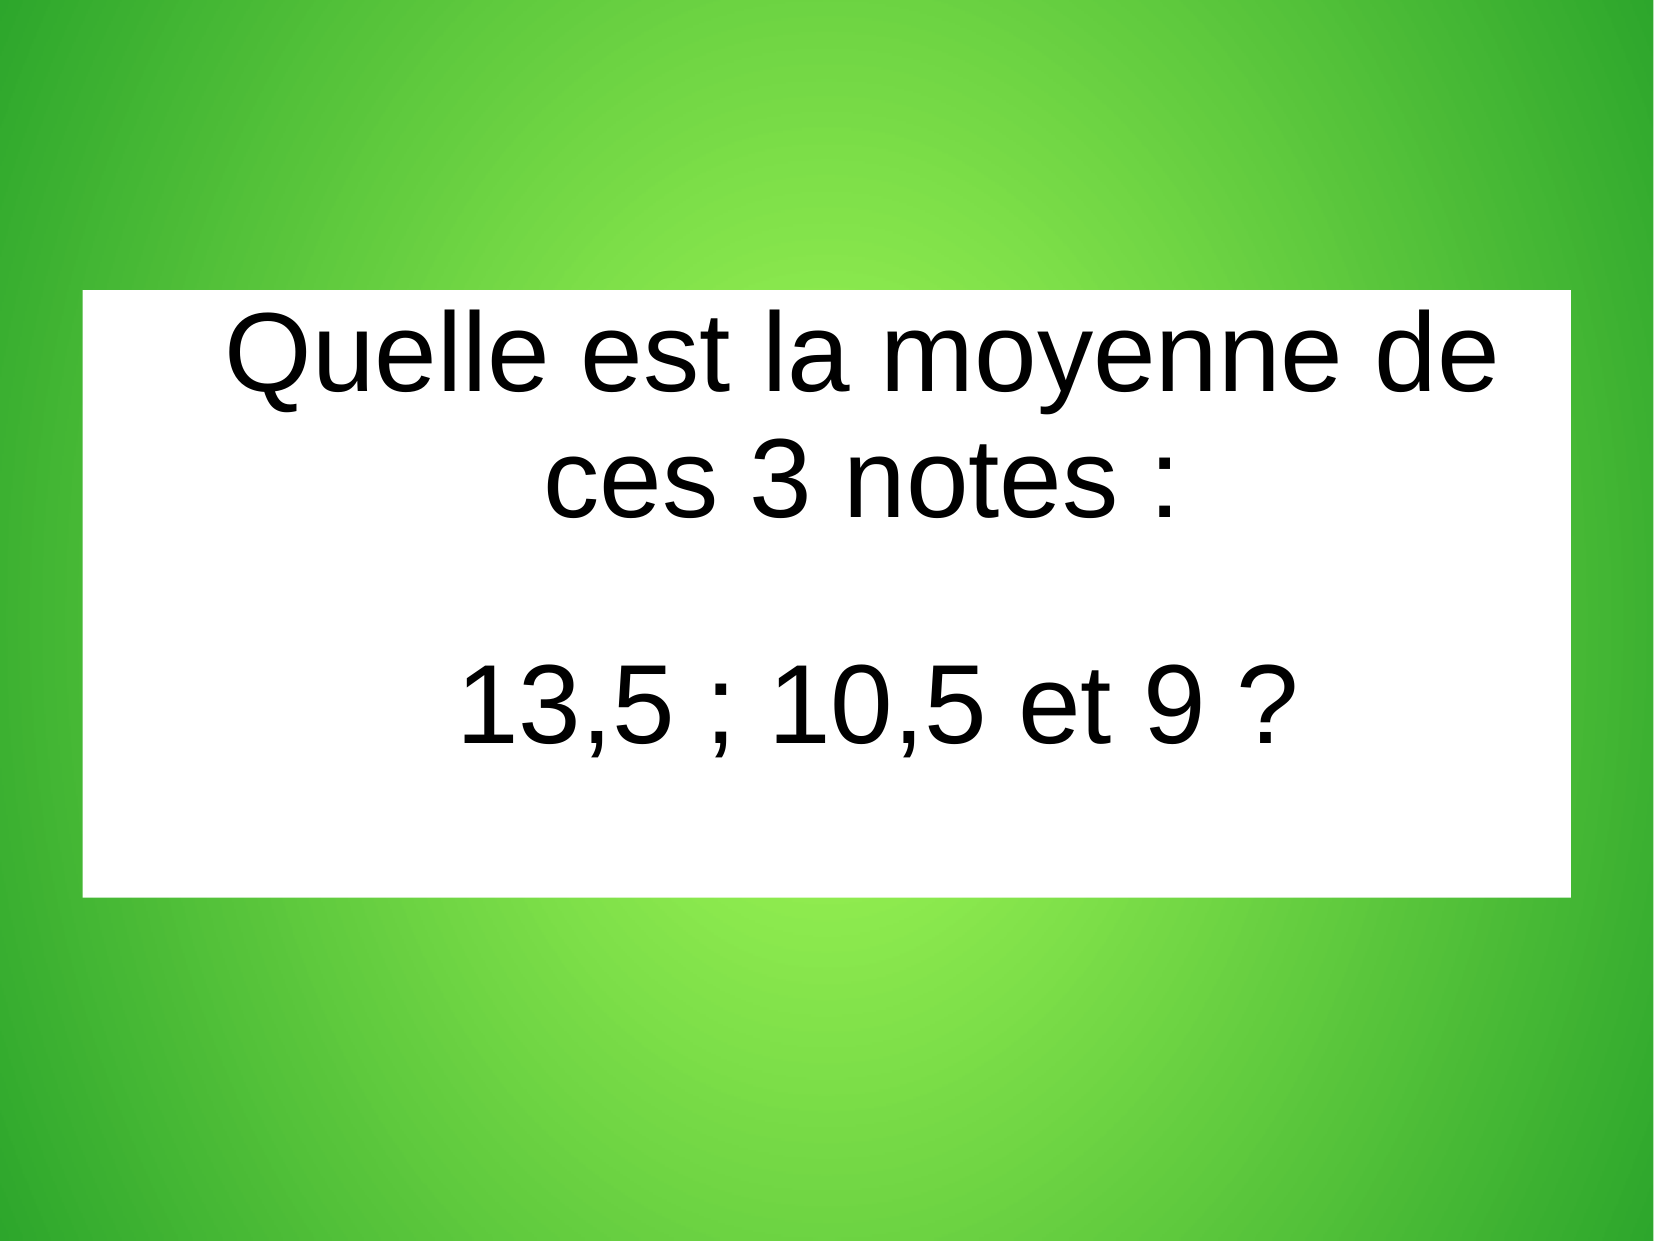

# Quelle est la moyenne de ces 3 notes :
 13,5 ; 10,5 et 9 ?